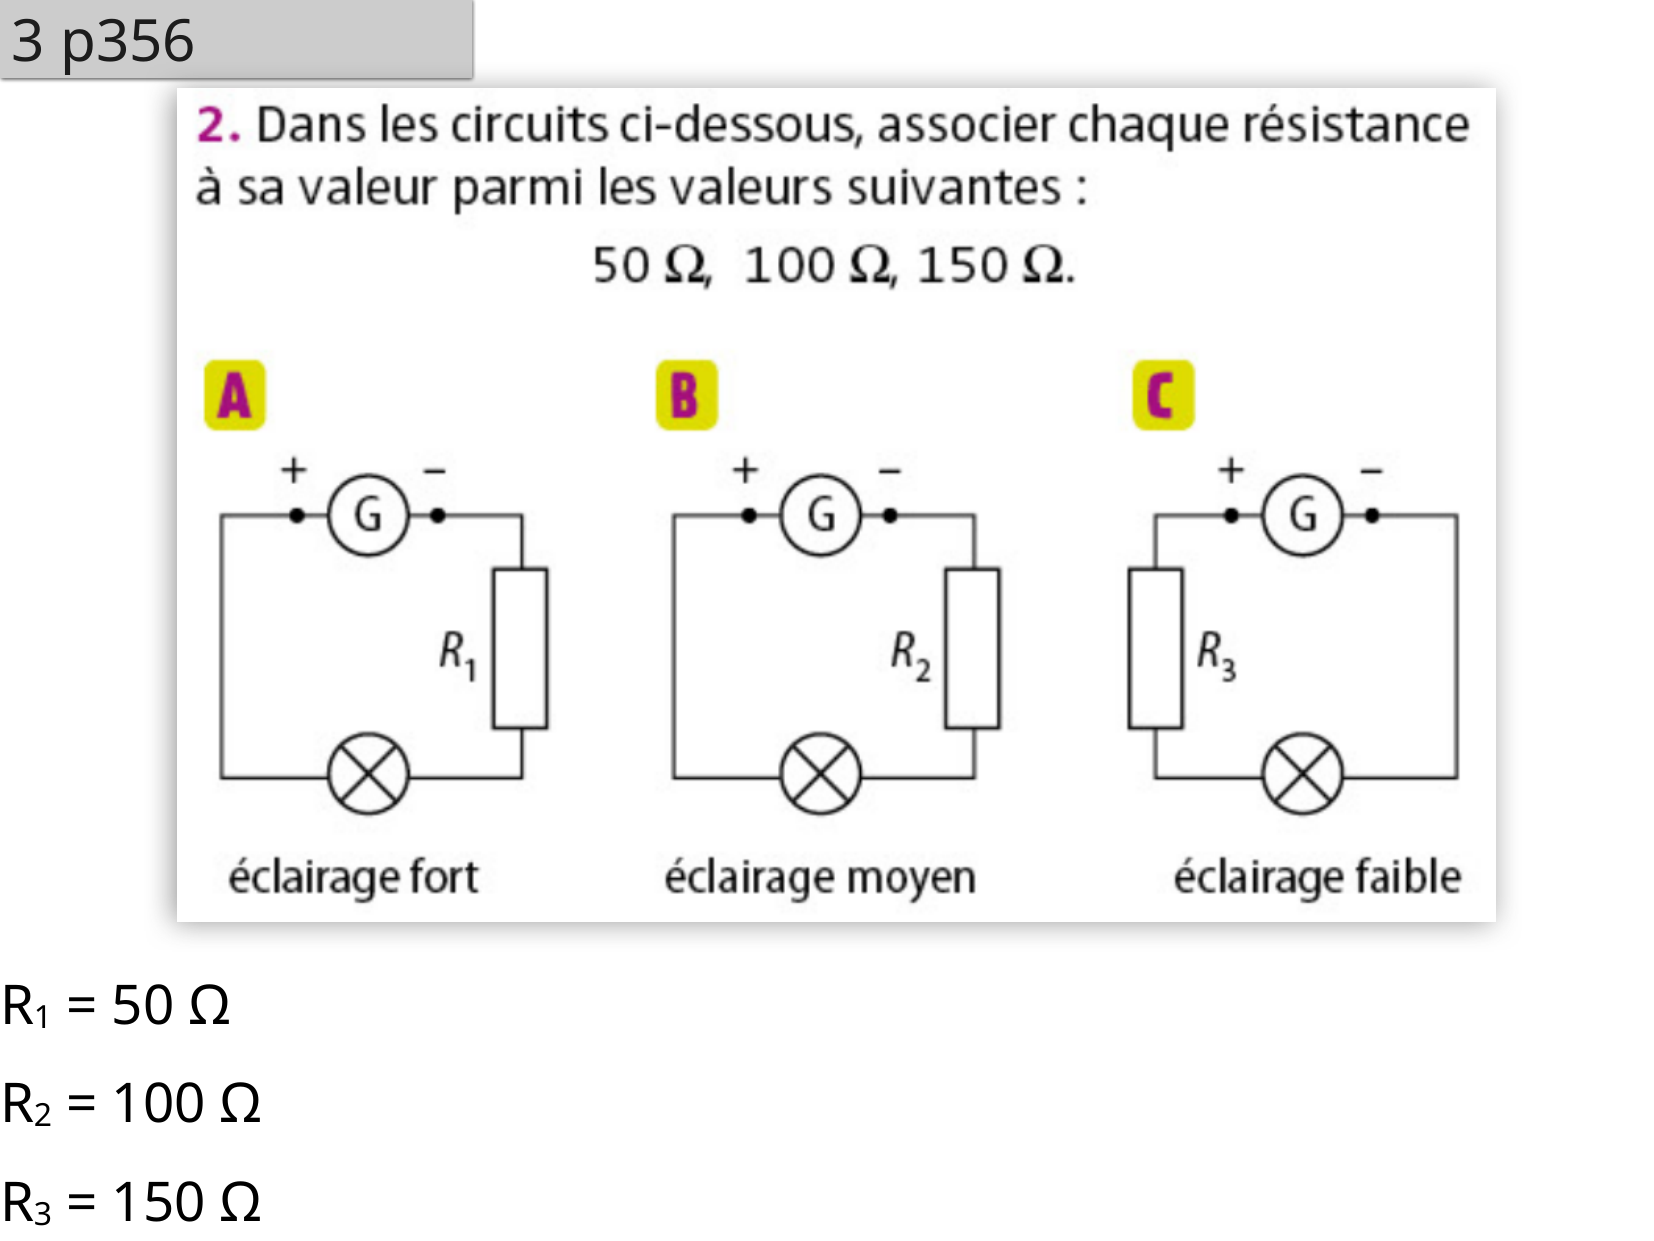

# 3 p356
R1 = 50 Ω
R2 = 100 Ω
R3 = 150 Ω